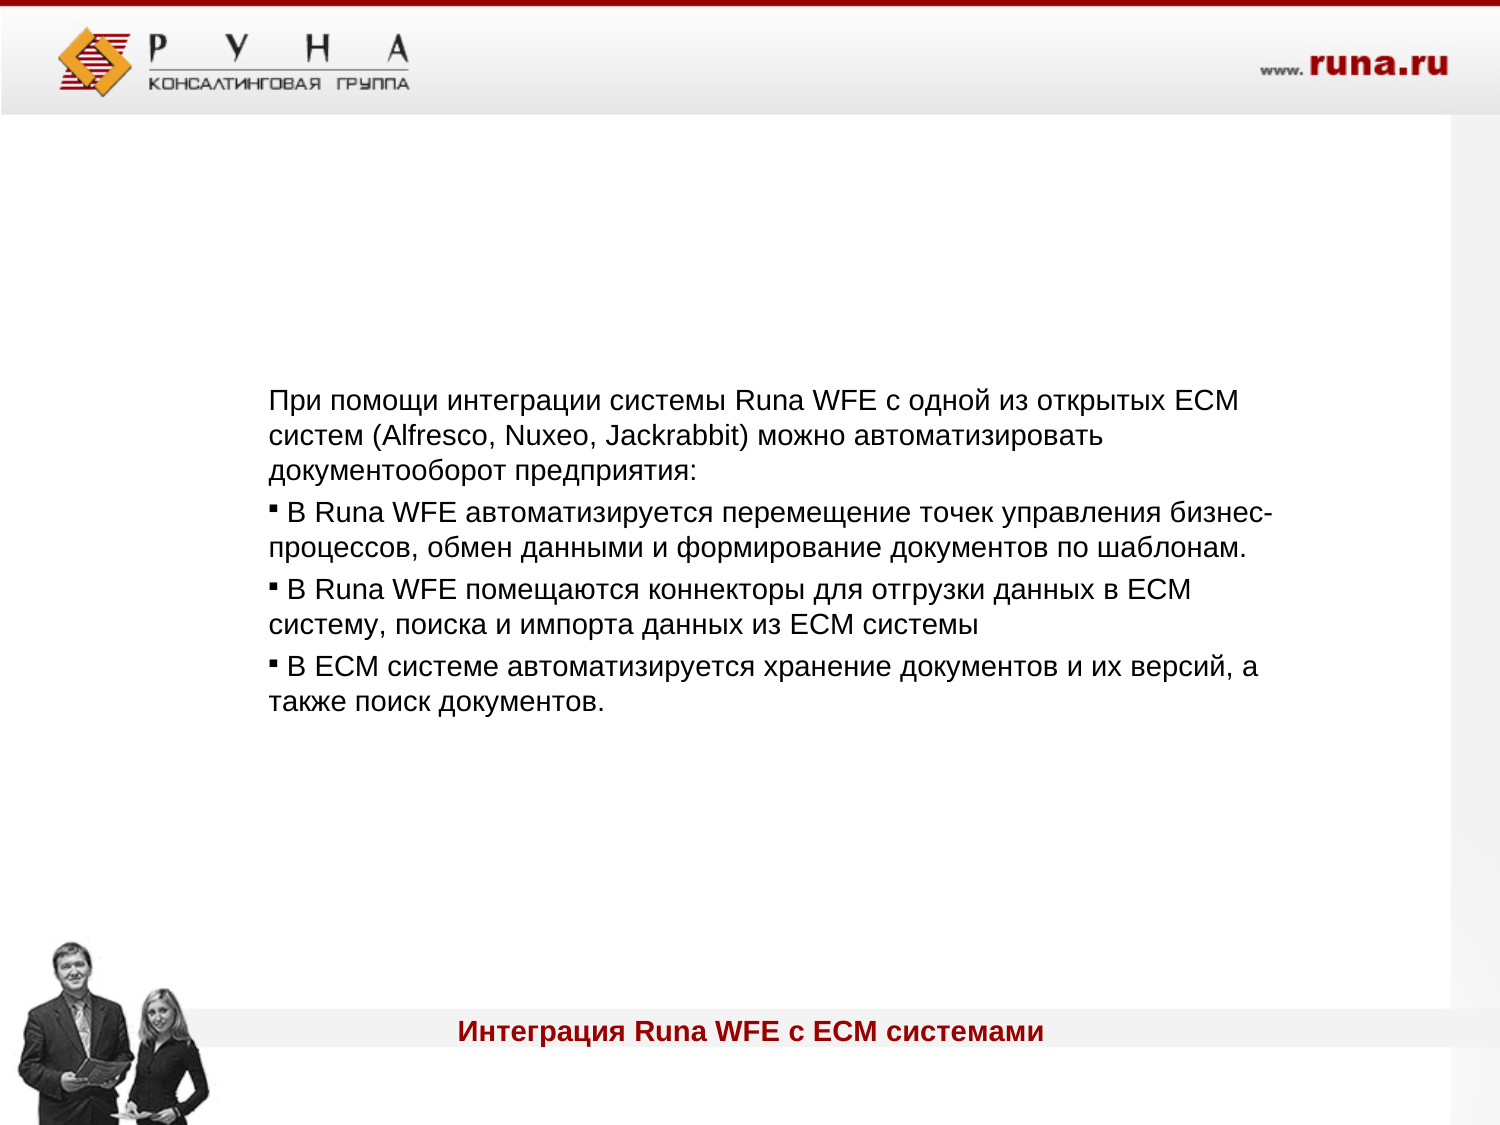

При помощи интеграции системы Runa WFE с одной из открытых ECM систем (Alfresco, Nuxeo, Jackrabbit) можно автоматизировать документооборот предприятия:
 В Runa WFE автоматизируется перемещение точек управления бизнес-процессов, обмен данными и формирование документов по шаблонам.
 В Runa WFE помещаются коннекторы для отгрузки данных в ECM систему, поиска и импорта данных из ECM системы
 В ECM системе автоматизируется хранение документов и их версий, а также поиск документов.
Интеграция Runa WFE с ECM системами